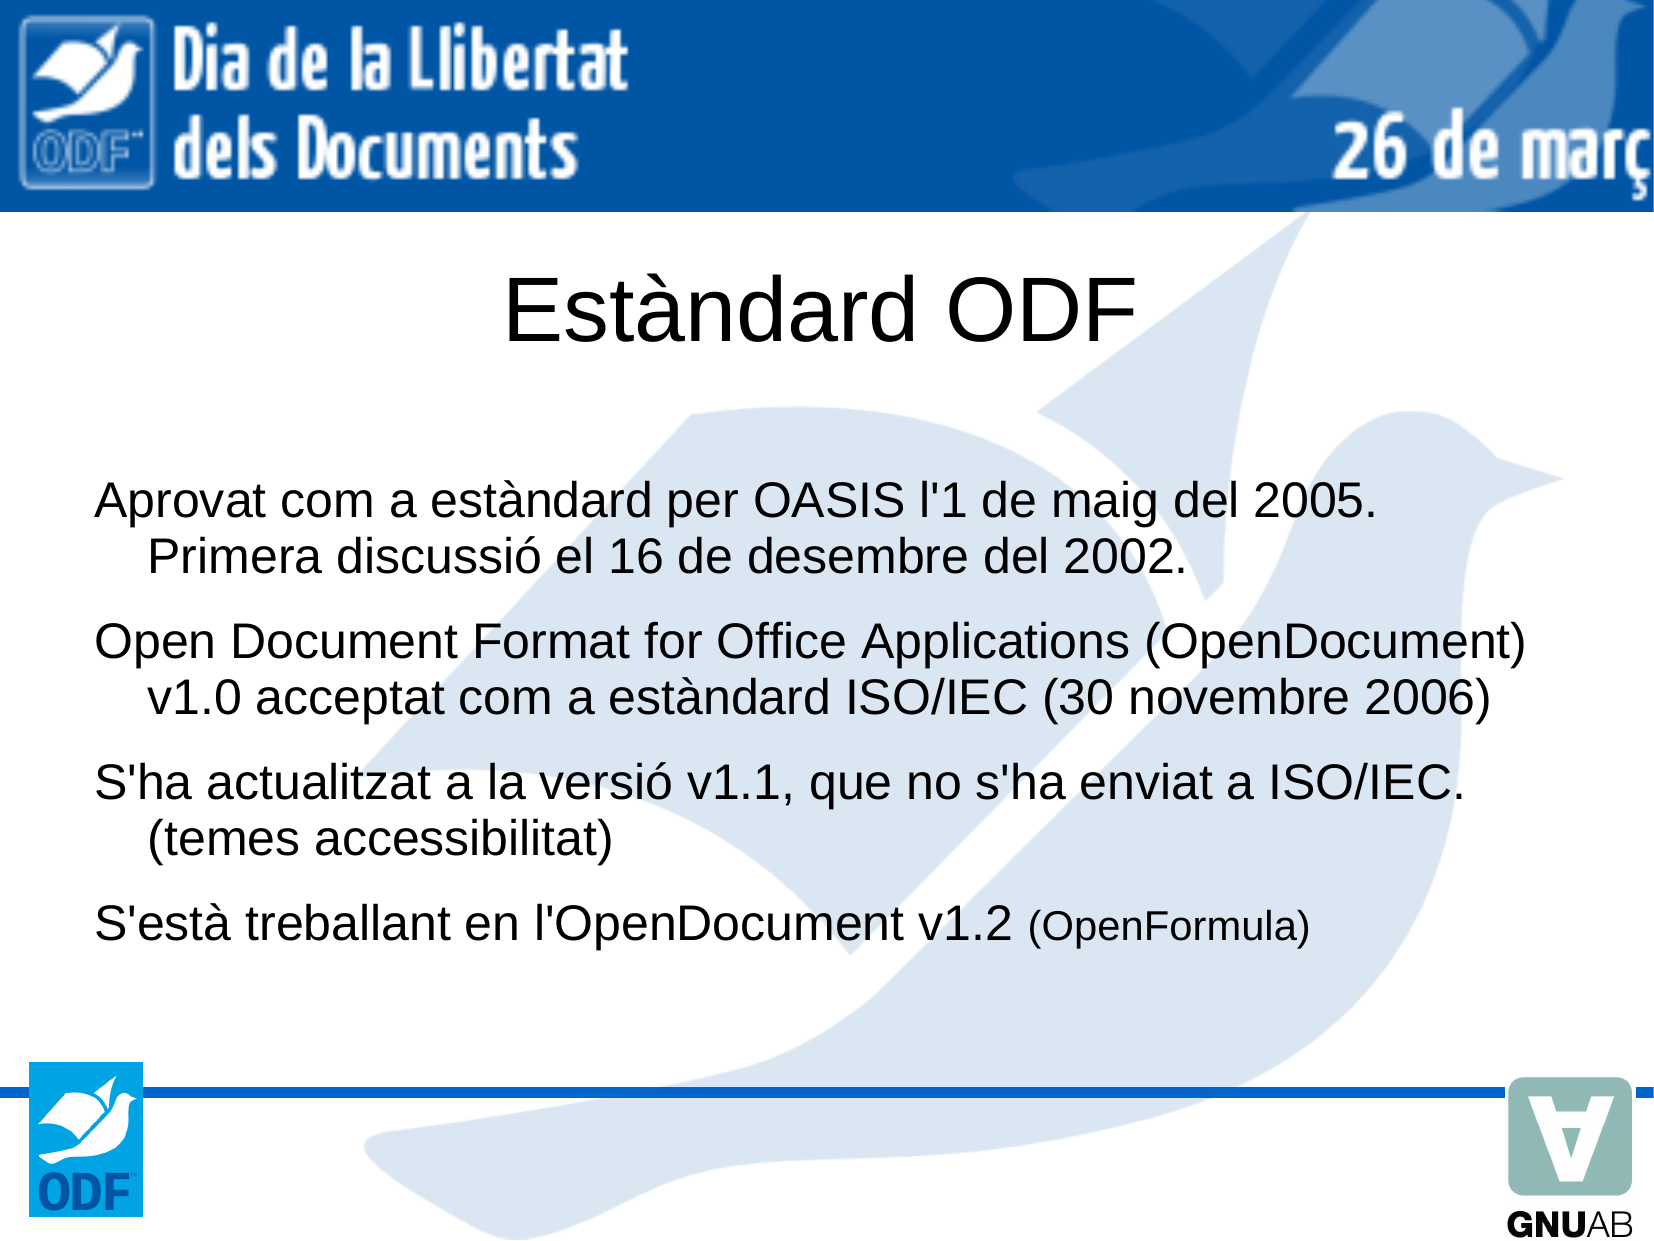

# Estàndard ODF
Aprovat com a estàndard per OASIS l'1 de maig del 2005. Primera discussió el 16 de desembre del 2002.
Open Document Format for Office Applications (OpenDocument) v1.0 acceptat com a estàndard ISO/IEC (30 novembre 2006)
S'ha actualitzat a la versió v1.1, que no s'ha enviat a ISO/IEC. (temes accessibilitat)
S'està treballant en l'OpenDocument v1.2 (OpenFormula)